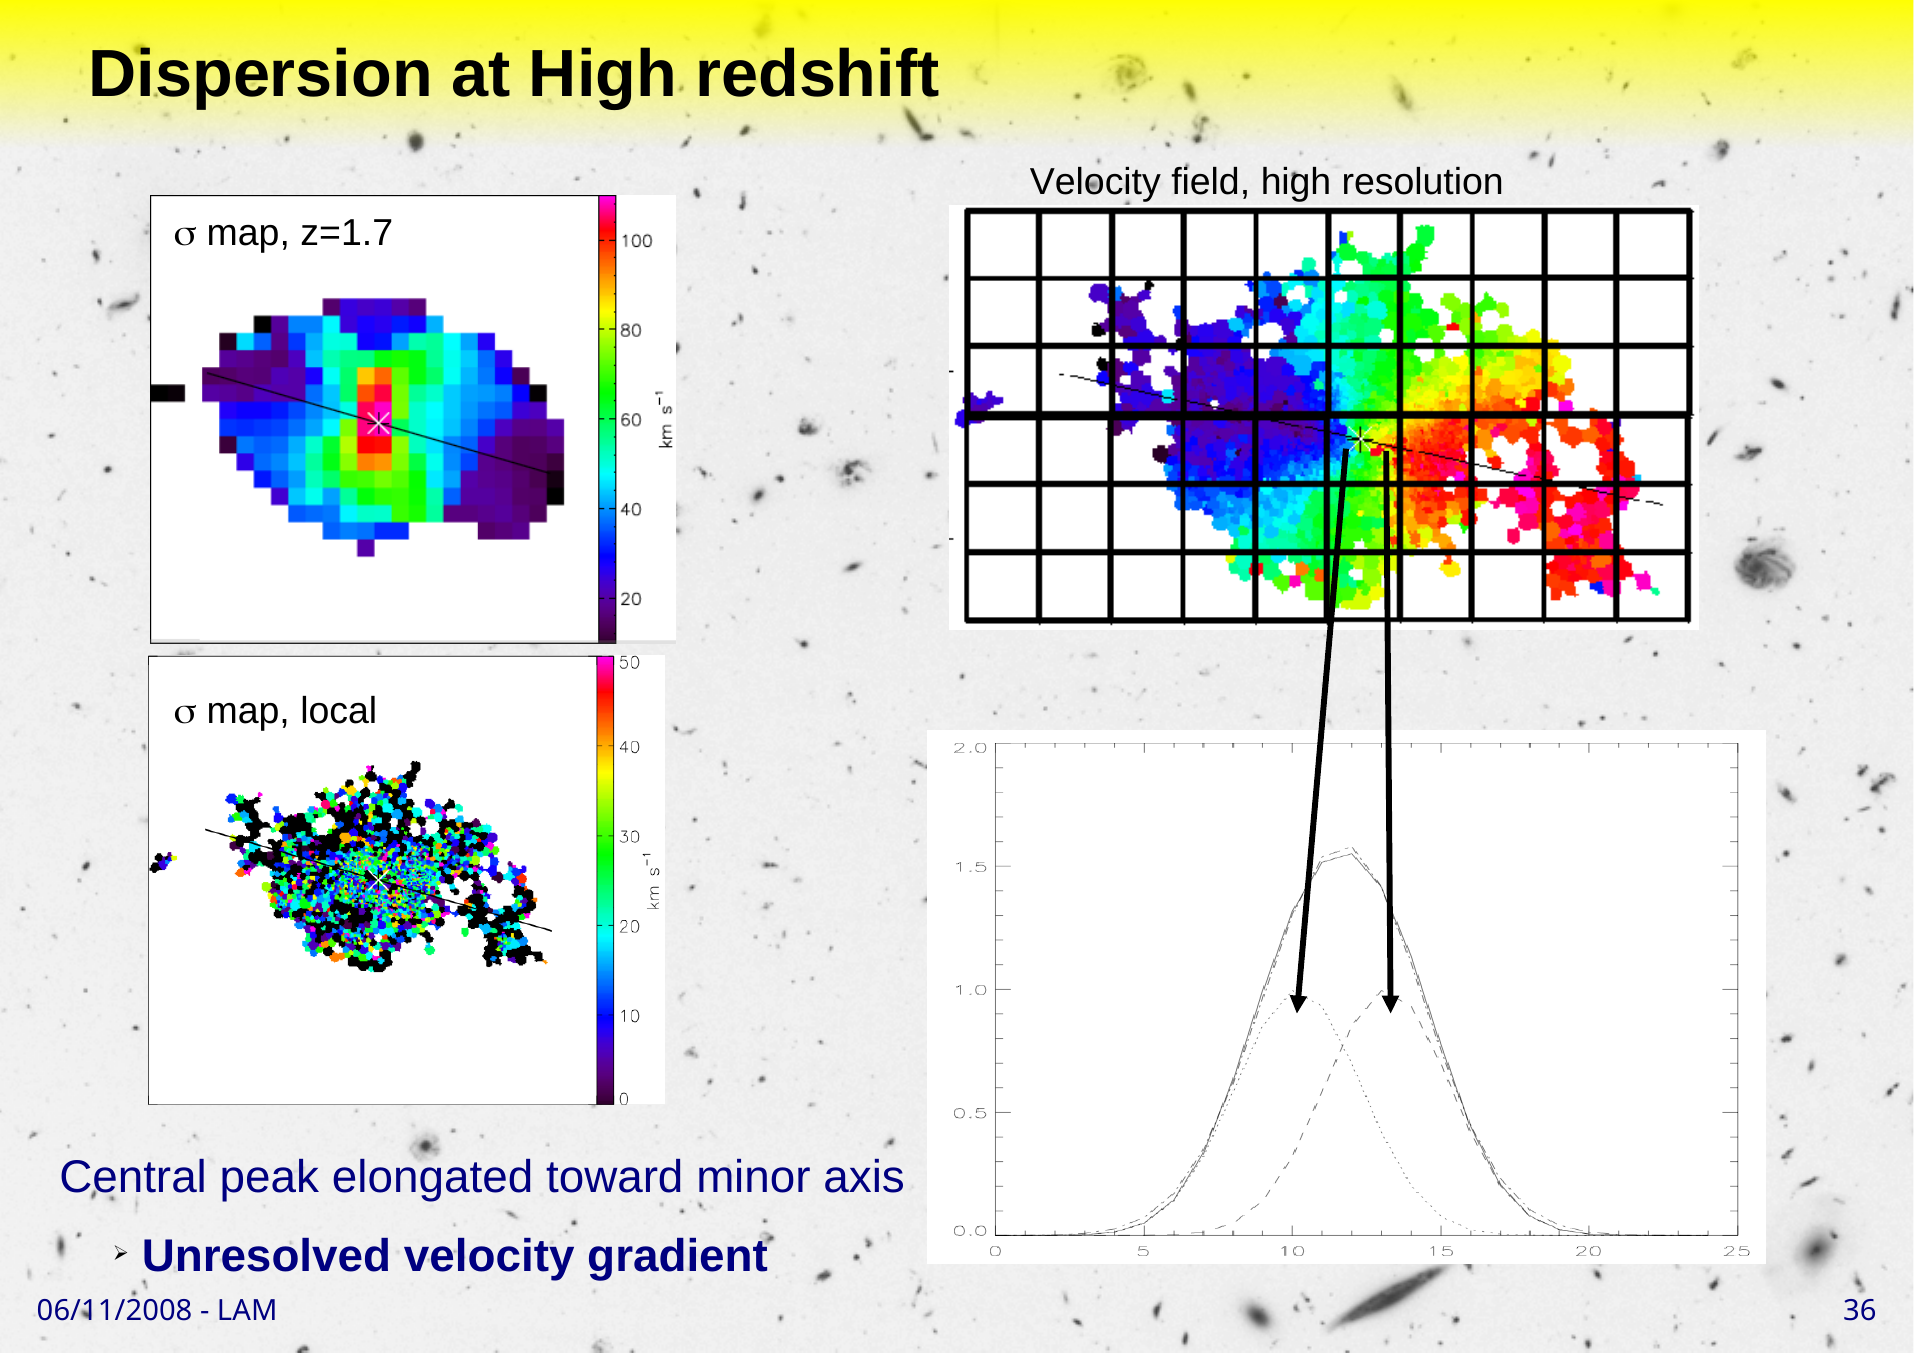

# Dispersion at High redshift
Velocity field, high resolution
σ map, z=1.7
σ map, local
Central peak elongated toward minor axis
 Unresolved velocity gradient
36
06/11/2008 - LAM